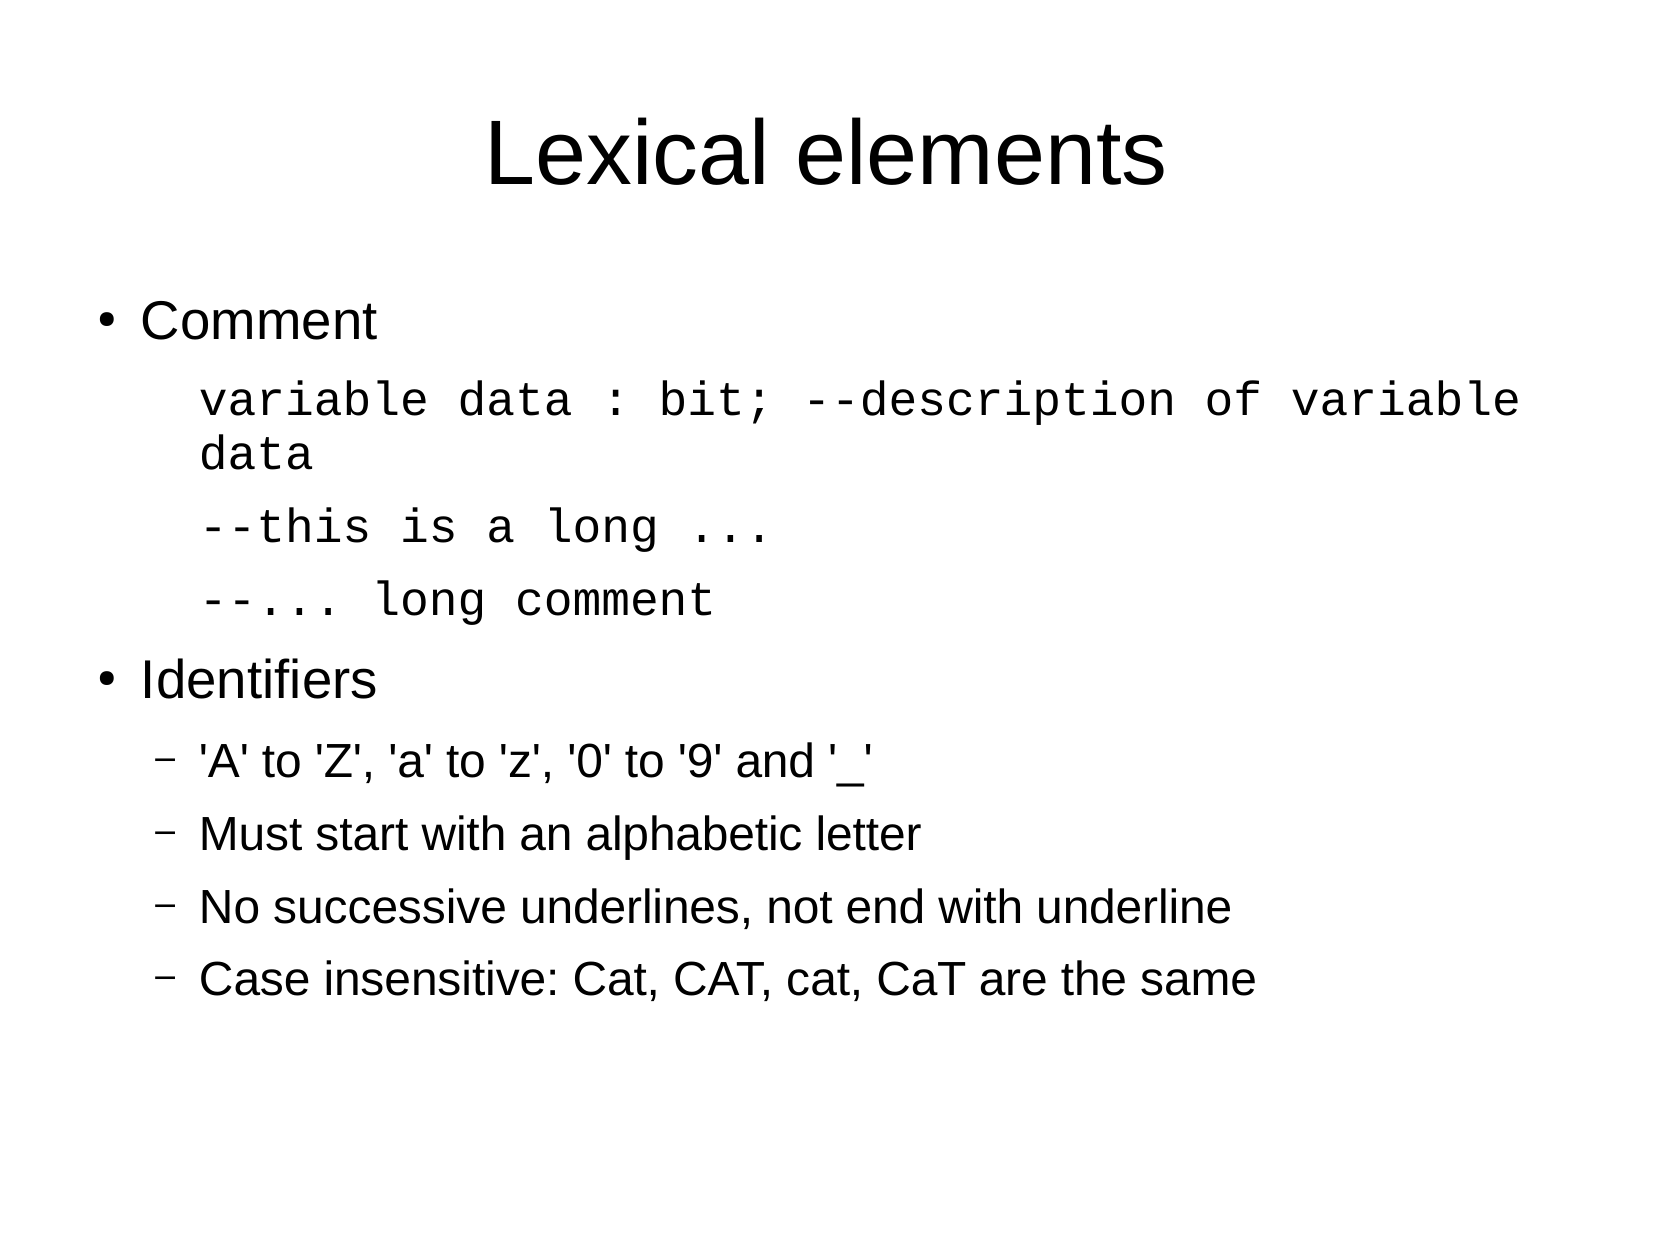

# Lexical elements
Comment
variable data : bit; --description of variable data
--this is a long ...
--... long comment
Identifiers
'A' to 'Z', 'a' to 'z', '0' to '9' and '_'
Must start with an alphabetic letter
No successive underlines, not end with underline
Case insensitive: Cat, CAT, cat, CaT are the same